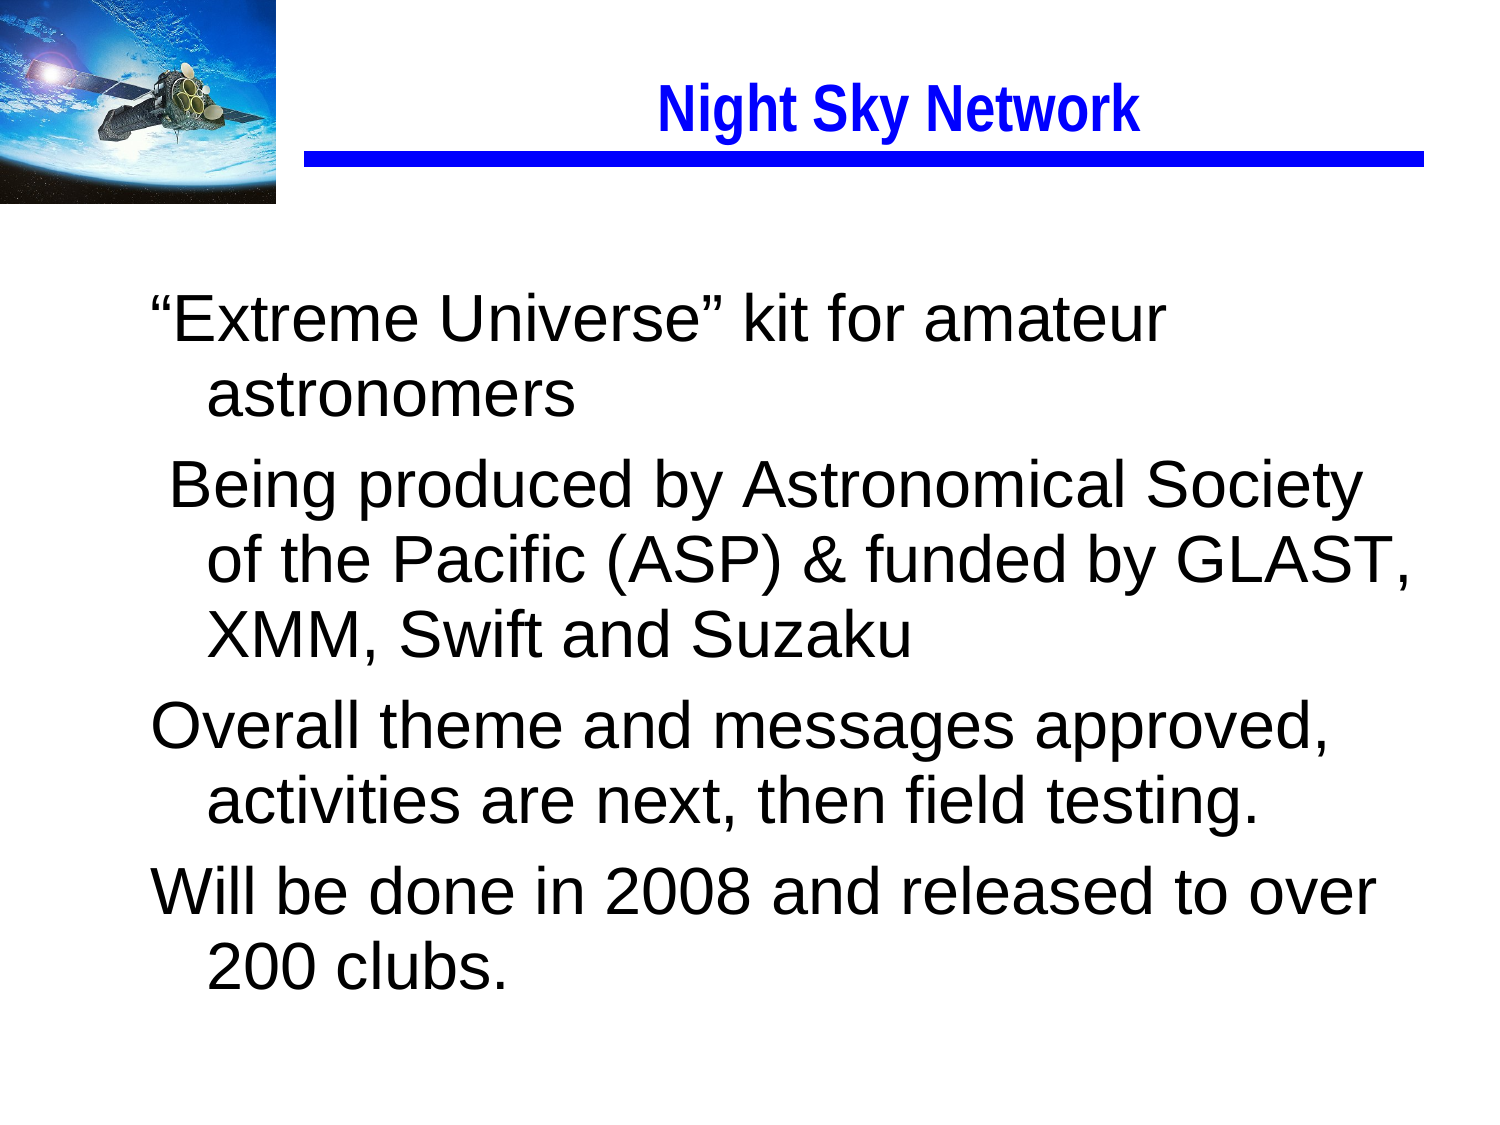

# Night Sky Network
“Extreme Universe” kit for amateur astronomers
 Being produced by Astronomical Society of the Pacific (ASP) & funded by GLAST, XMM, Swift and Suzaku
Overall theme and messages approved, activities are next, then field testing.
Will be done in 2008 and released to over 200 clubs.